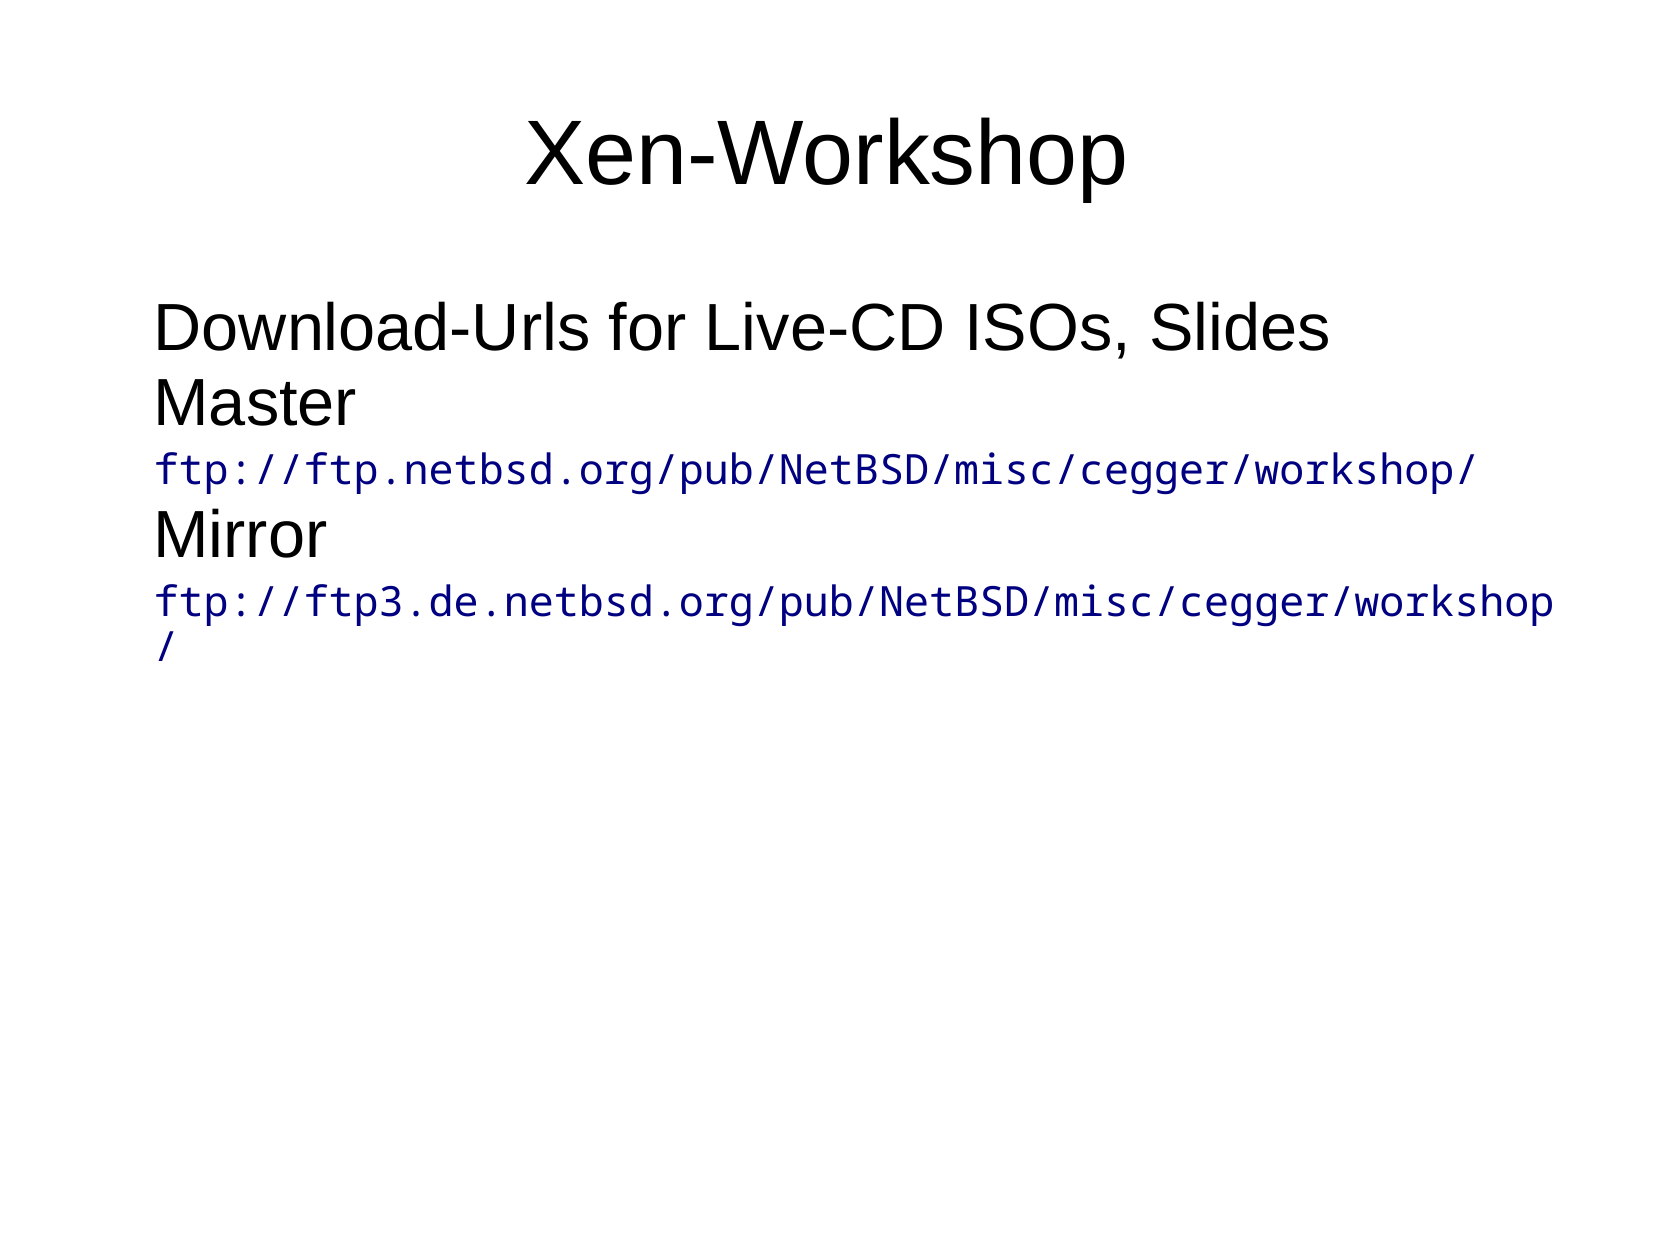

# Xen-Workshop
Download-Urls for Live-CD ISOs, Slides
Master
ftp://ftp.netbsd.org/pub/NetBSD/misc/cegger/workshop/
Mirror
ftp://ftp3.de.netbsd.org/pub/NetBSD/misc/cegger/workshop/